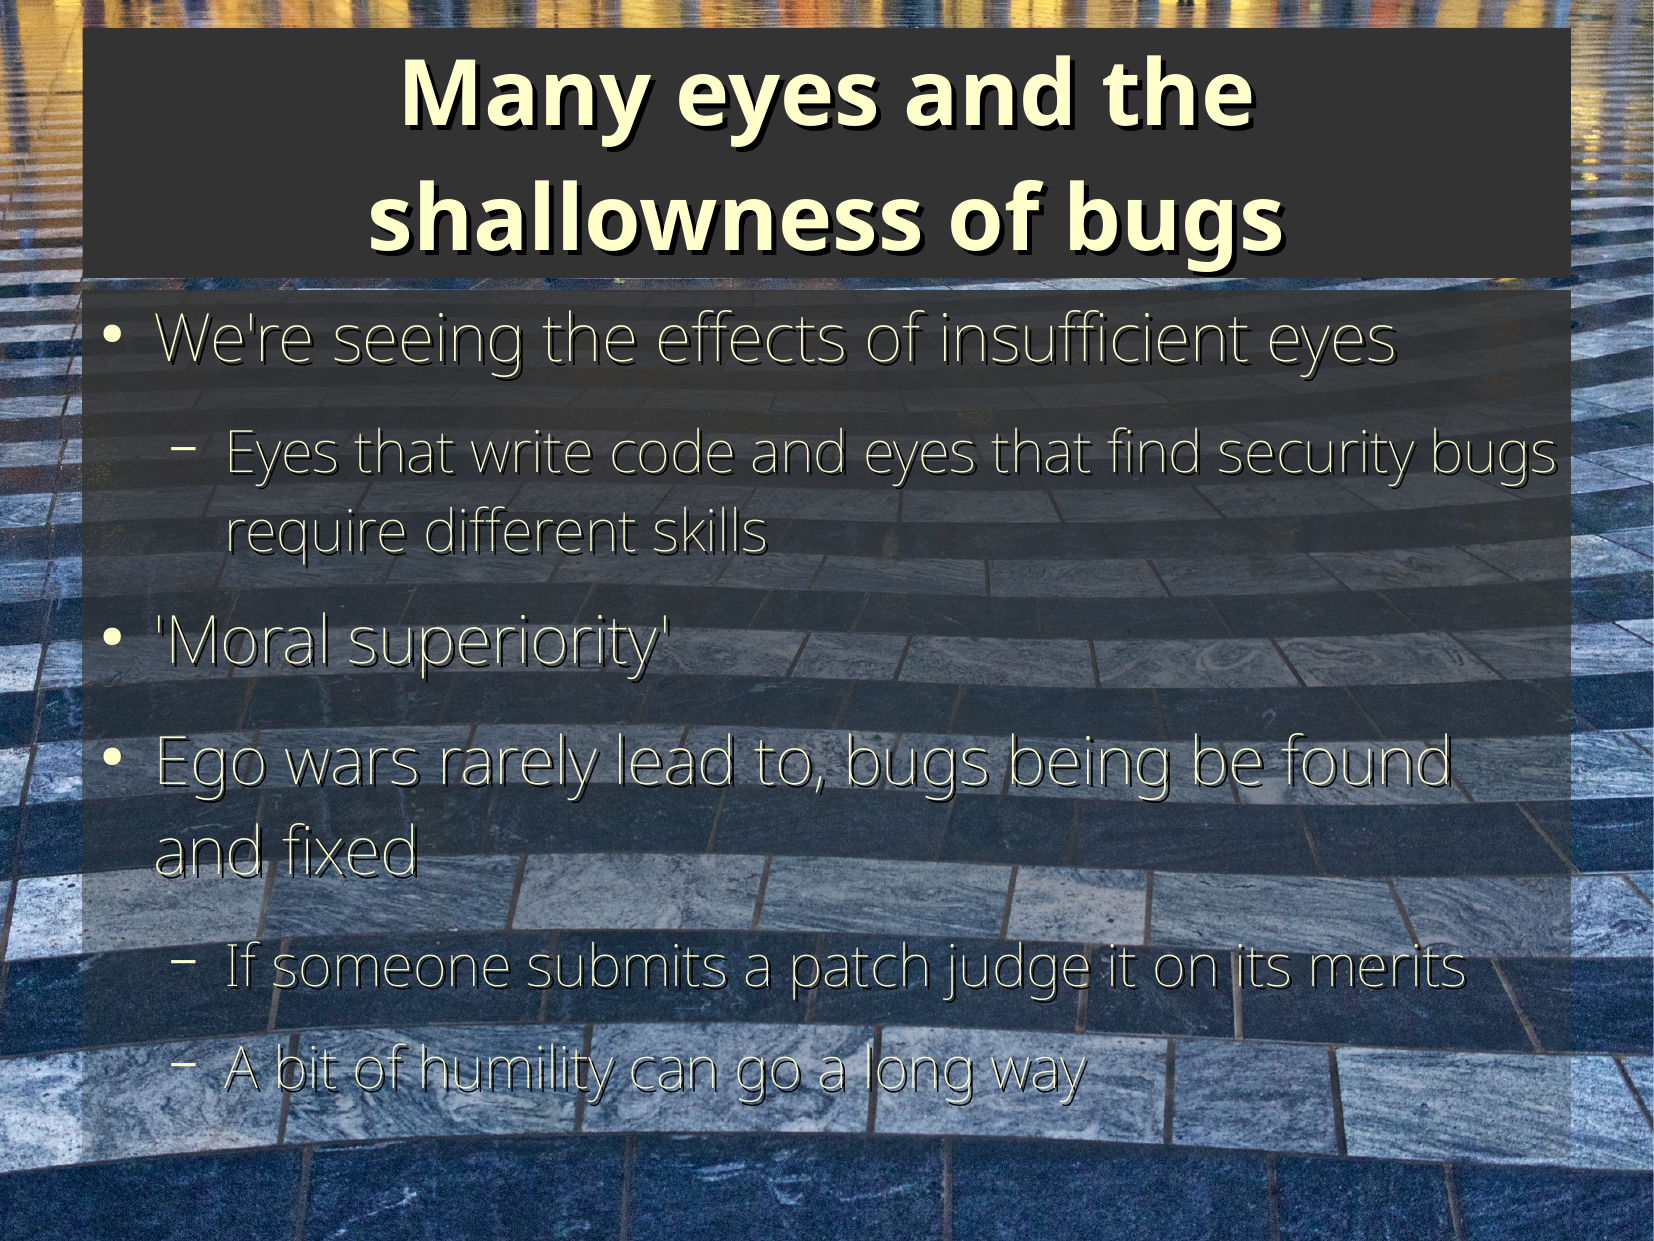

# Many eyes and the shallowness of bugs
We're seeing the effects of insufficient eyes
Eyes that write code and eyes that find security bugs require different skills
'Moral superiority'
Ego wars rarely lead to, bugs being be found and fixed
If someone submits a patch judge it on its merits
A bit of humility can go a long way